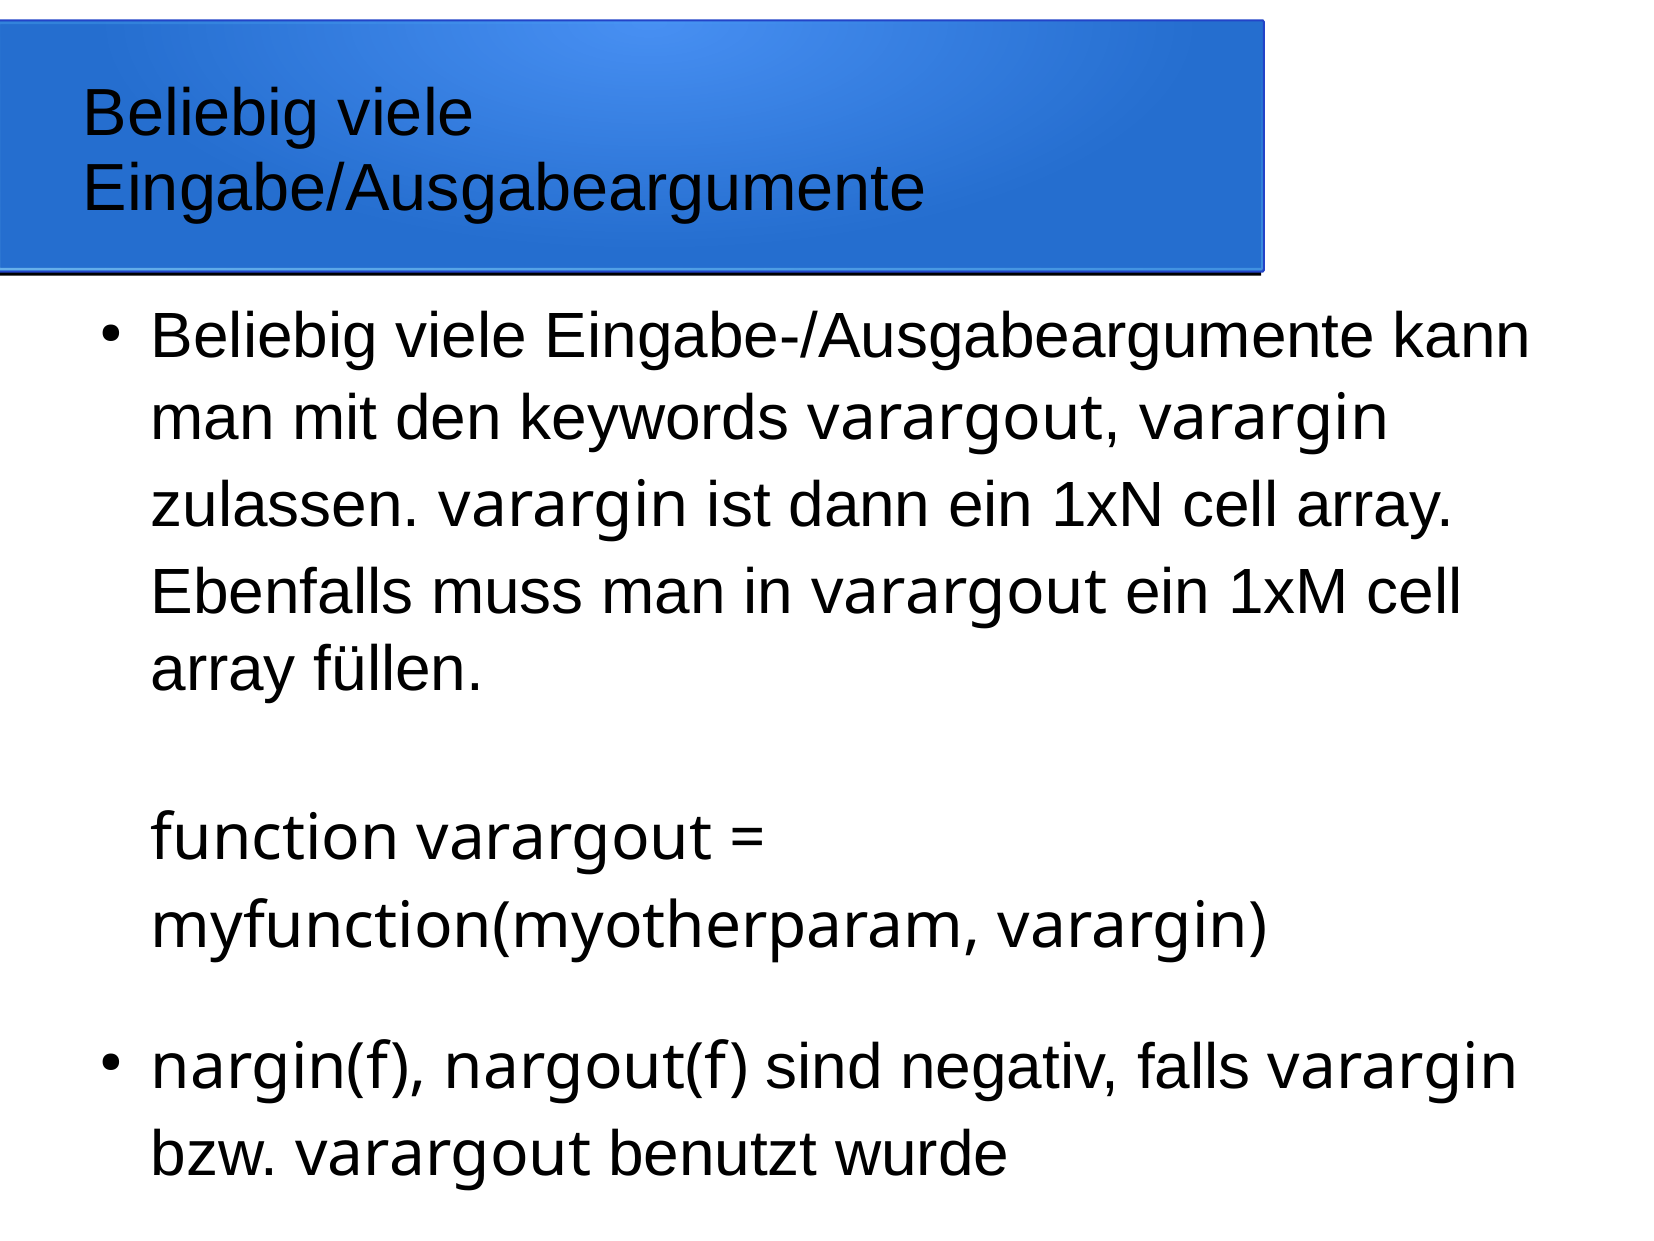

# Beliebig viele Eingabe/Ausgabeargumente
Beliebig viele Eingabe-/Ausgabeargumente kann man mit den keywords varargout, varargin zulassen. varargin ist dann ein 1xN cell array. Ebenfalls muss man in varargout ein 1xM cell array füllen.
function varargout = myfunction(myotherparam, varargin)
nargin(f), nargout(f) sind negativ, falls varargin bzw. varargout benutzt wurde